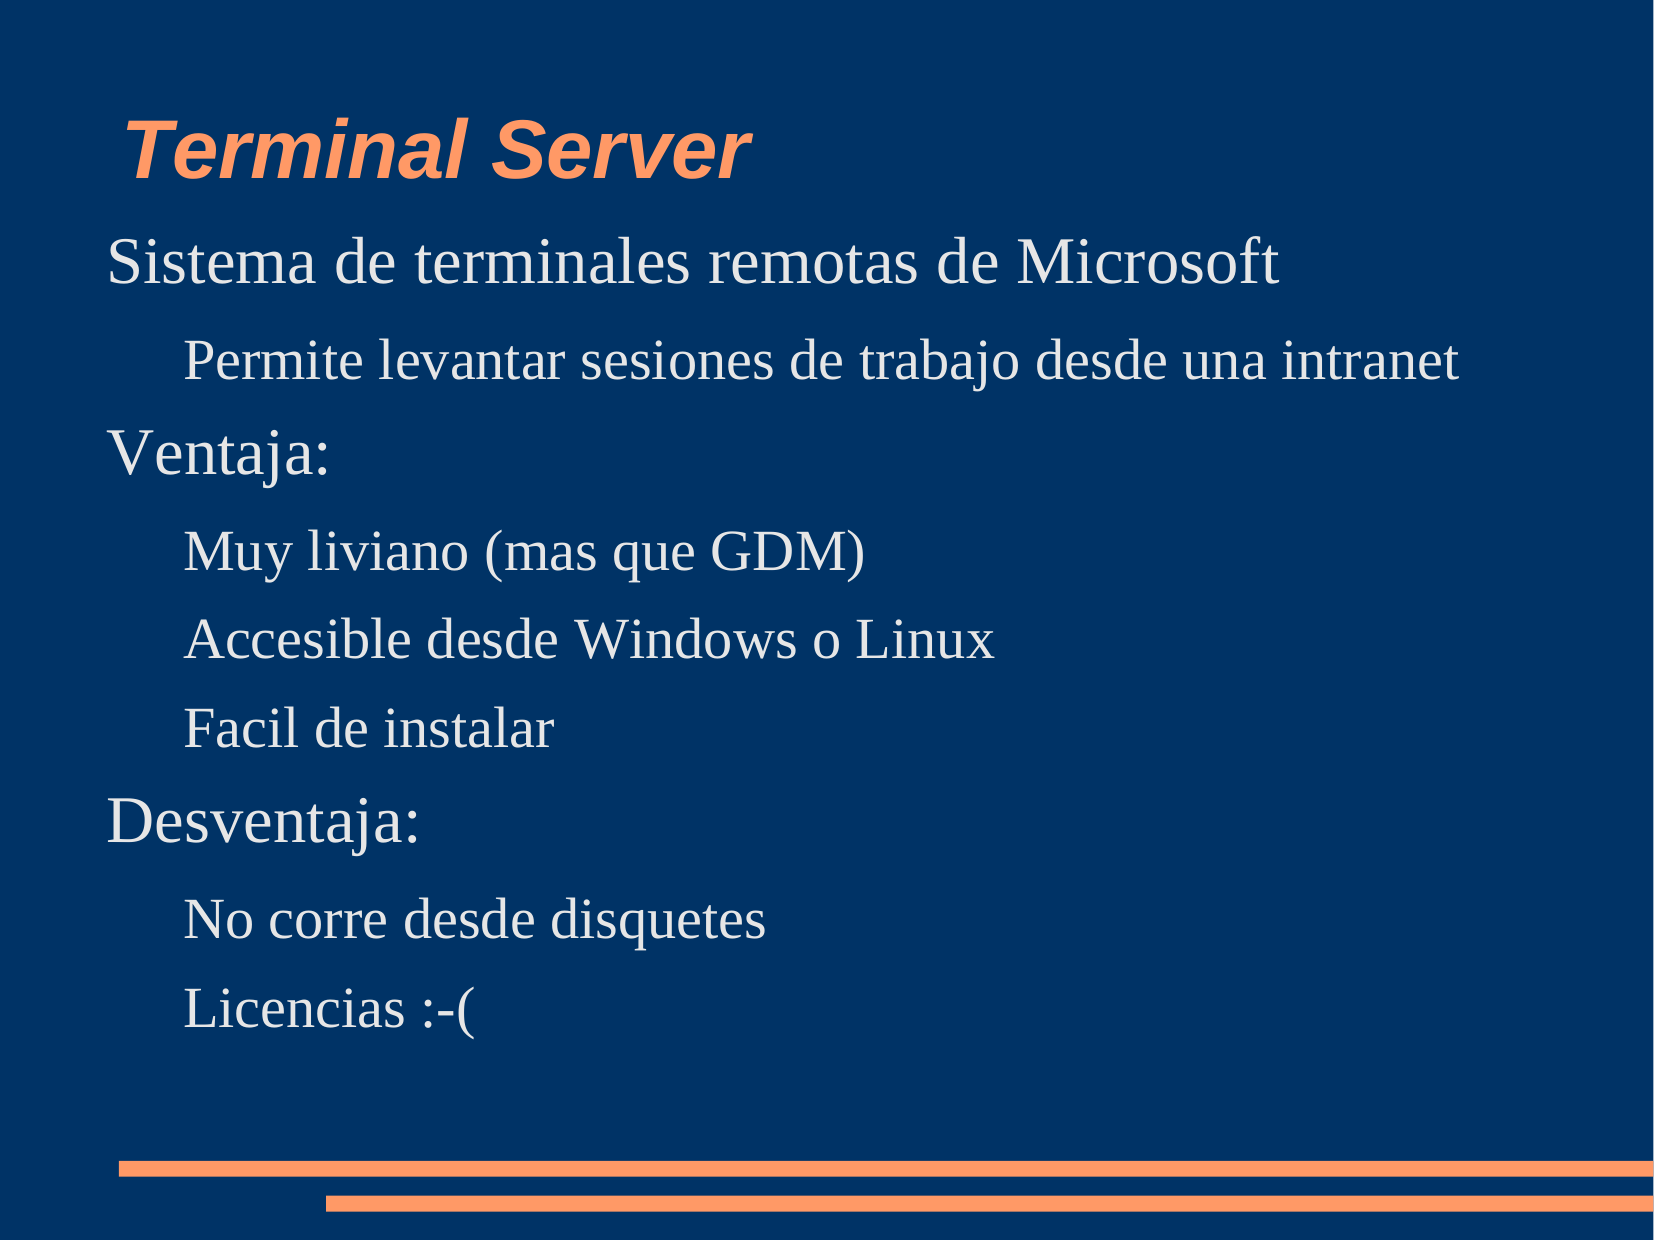

# Terminal Server
Sistema de terminales remotas de Microsoft
Permite levantar sesiones de trabajo desde una intranet
Ventaja:
Muy liviano (mas que GDM)
Accesible desde Windows o Linux
Facil de instalar
Desventaja:
No corre desde disquetes
Licencias :-(